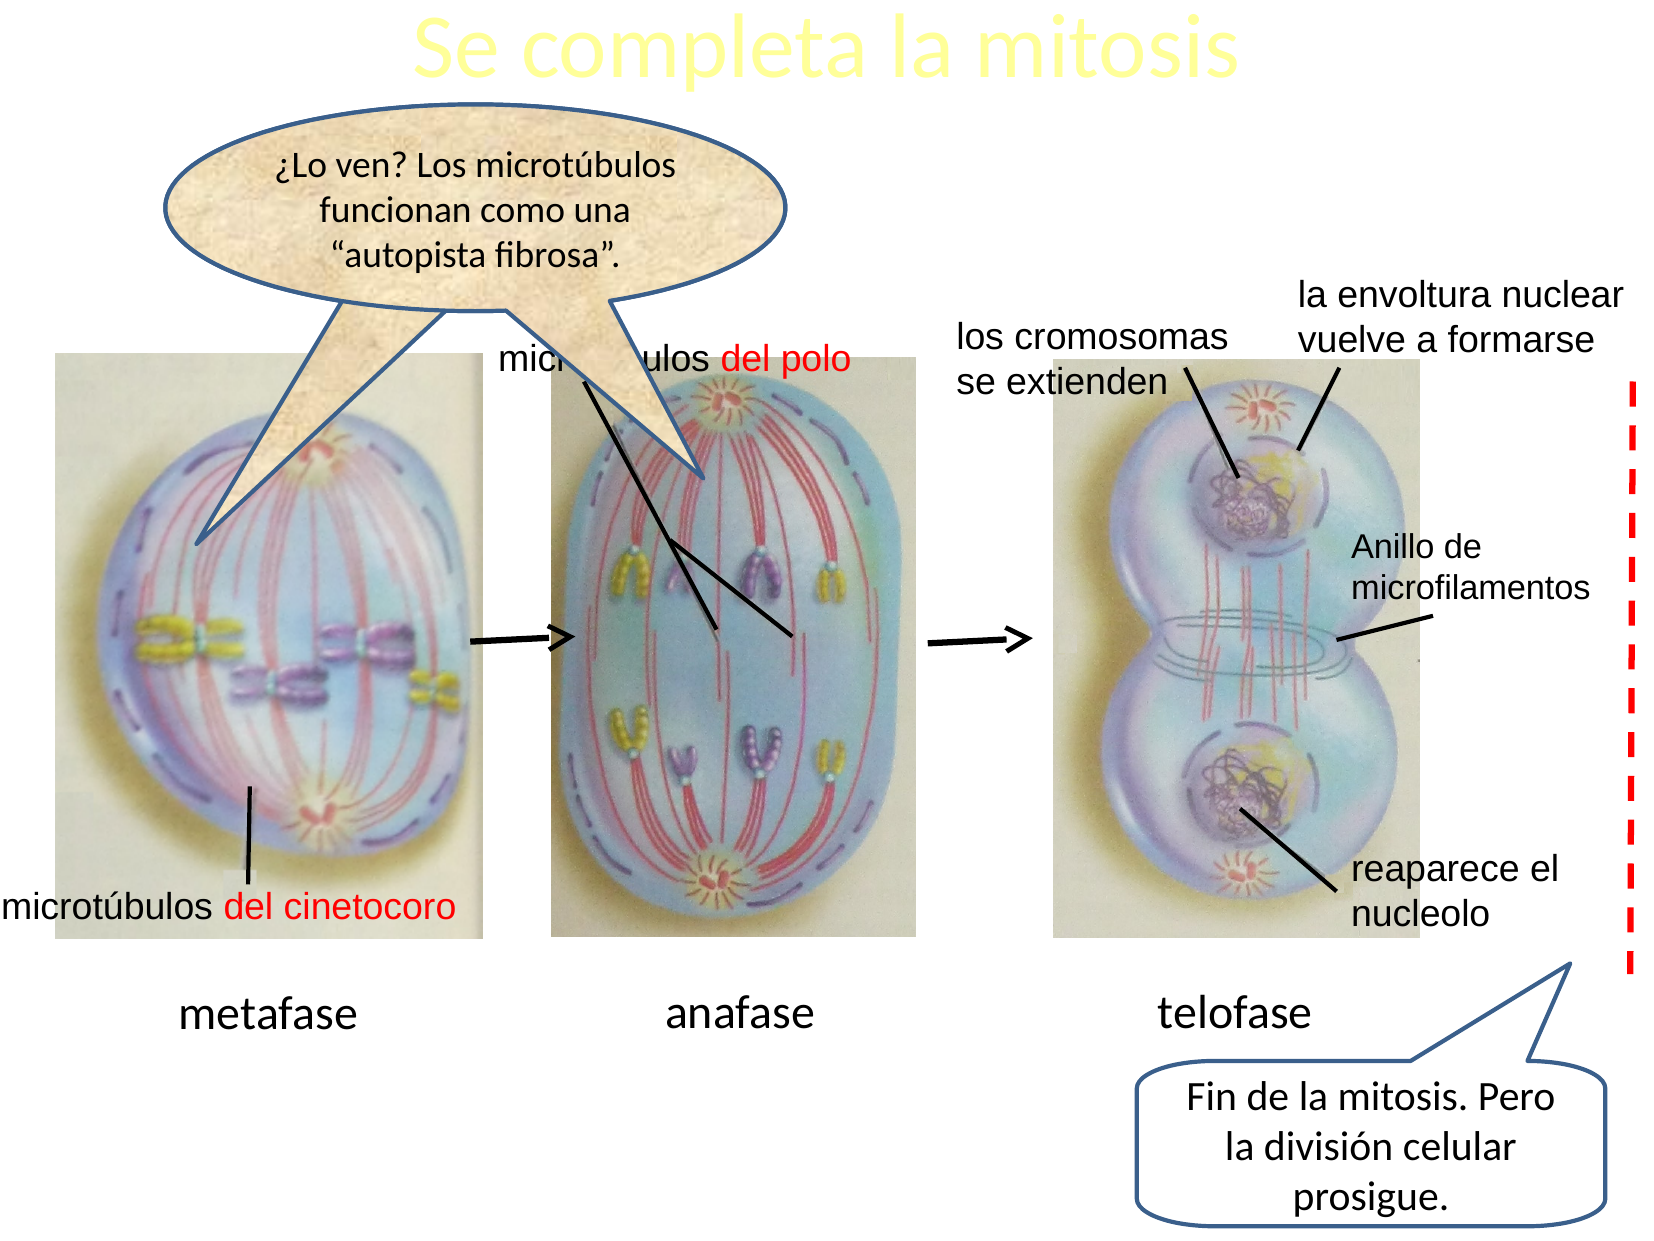

# Se completa la mitosis
¿Lo ven? Los microtúbulos funcionan como una “autopista fibrosa”.
¿Lo ven? Los microtúbulos funcionan como una “autopista fibrosa”.
la envoltura nuclear vuelve a formarse
los cromosomas se extienden
reaparece el nucleolo
telofase
Anillo de microfilamentos
microtúbulos del polo
microtúbulos del cinetocoro
anafase
metafase
Fin de la mitosis. Pero la división celular prosigue.